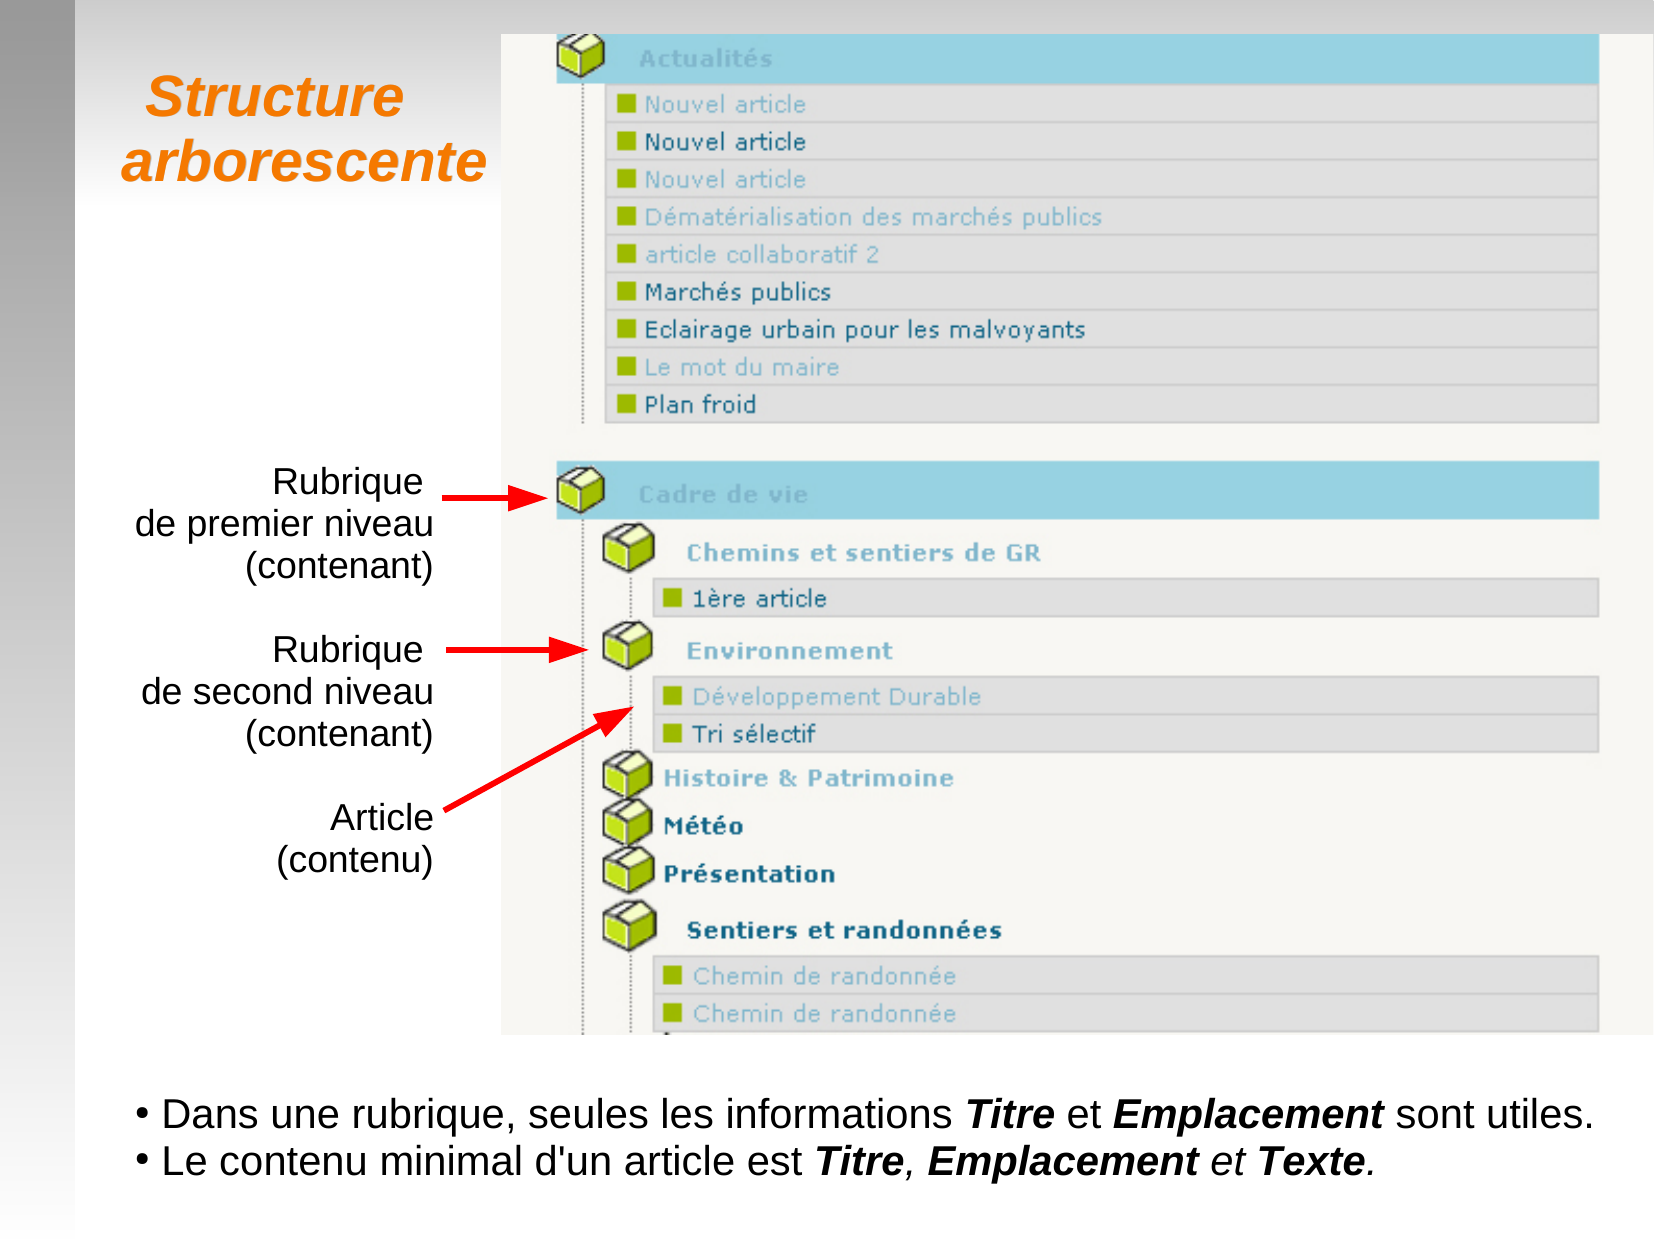

# Structure arborescente
Rubrique
de premier niveau
(contenant)
Rubrique
de second niveau
(contenant)
Article
(contenu)
 Dans une rubrique, seules les informations Titre et Emplacement sont utiles.
 Le contenu minimal d'un article est Titre, Emplacement et Texte.